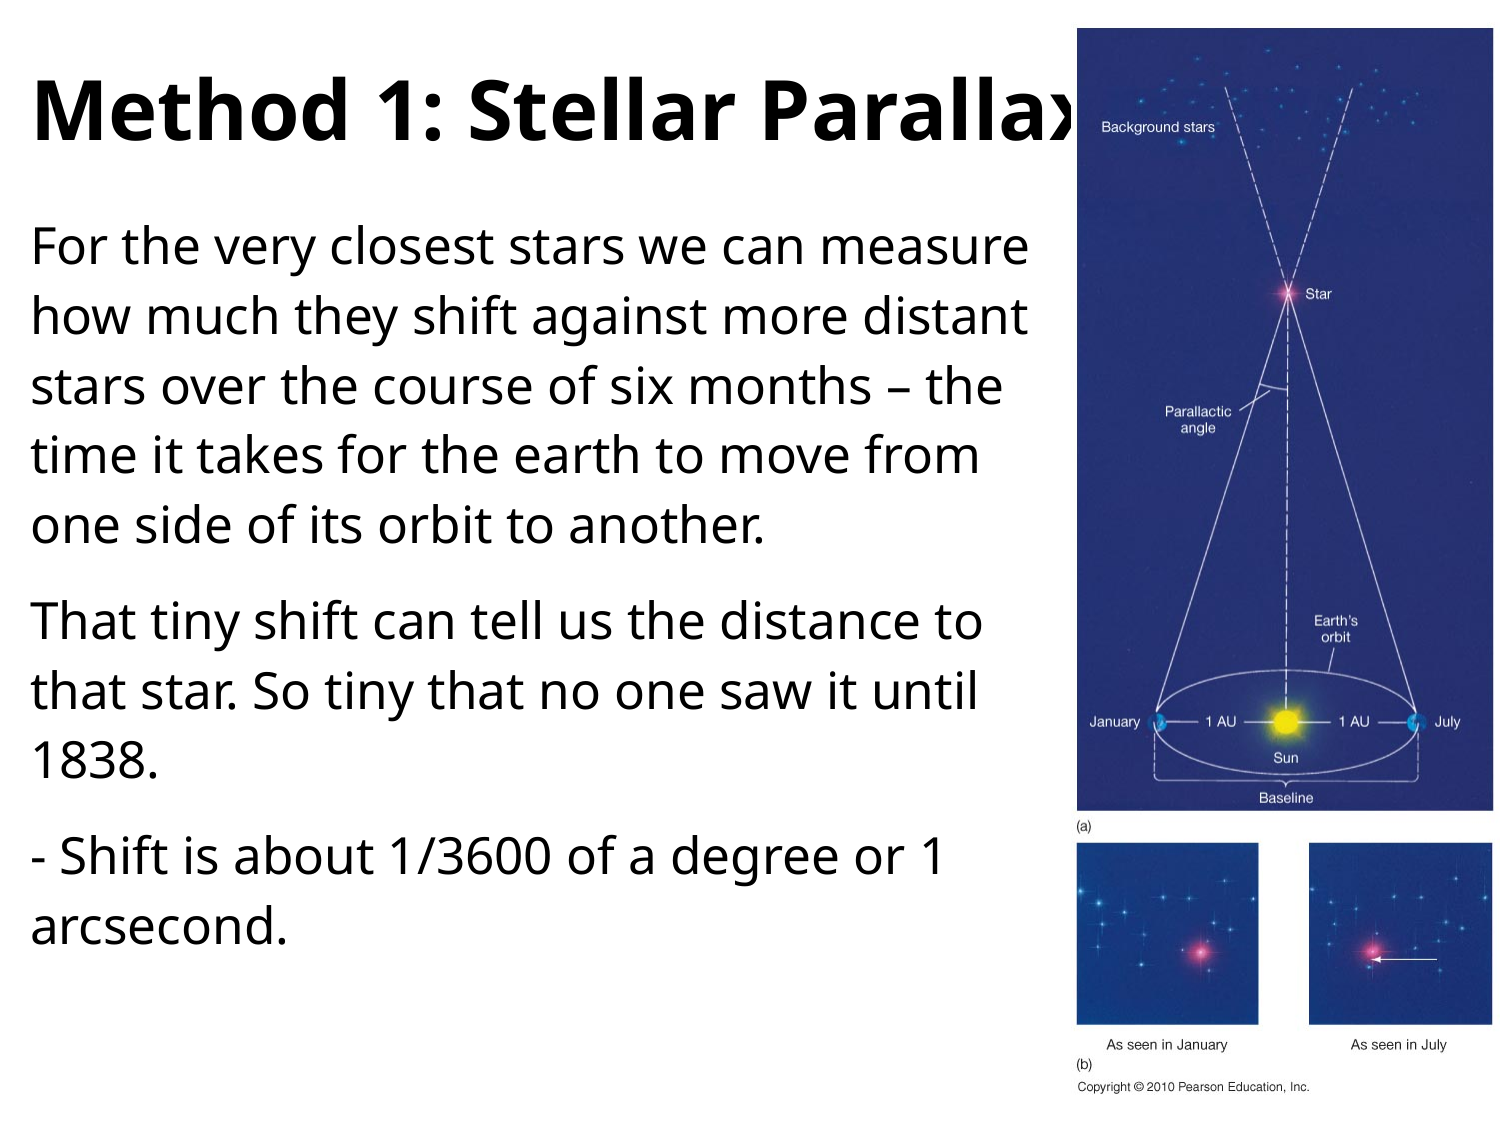

# Method 1: Stellar Parallax
For the very closest stars we can measure how much they shift against more distant stars over the course of six months – the time it takes for the earth to move from one side of its orbit to another.
That tiny shift can tell us the distance to that star. So tiny that no one saw it until 1838.
- Shift is about 1/3600 of a degree or 1 arcsecond.